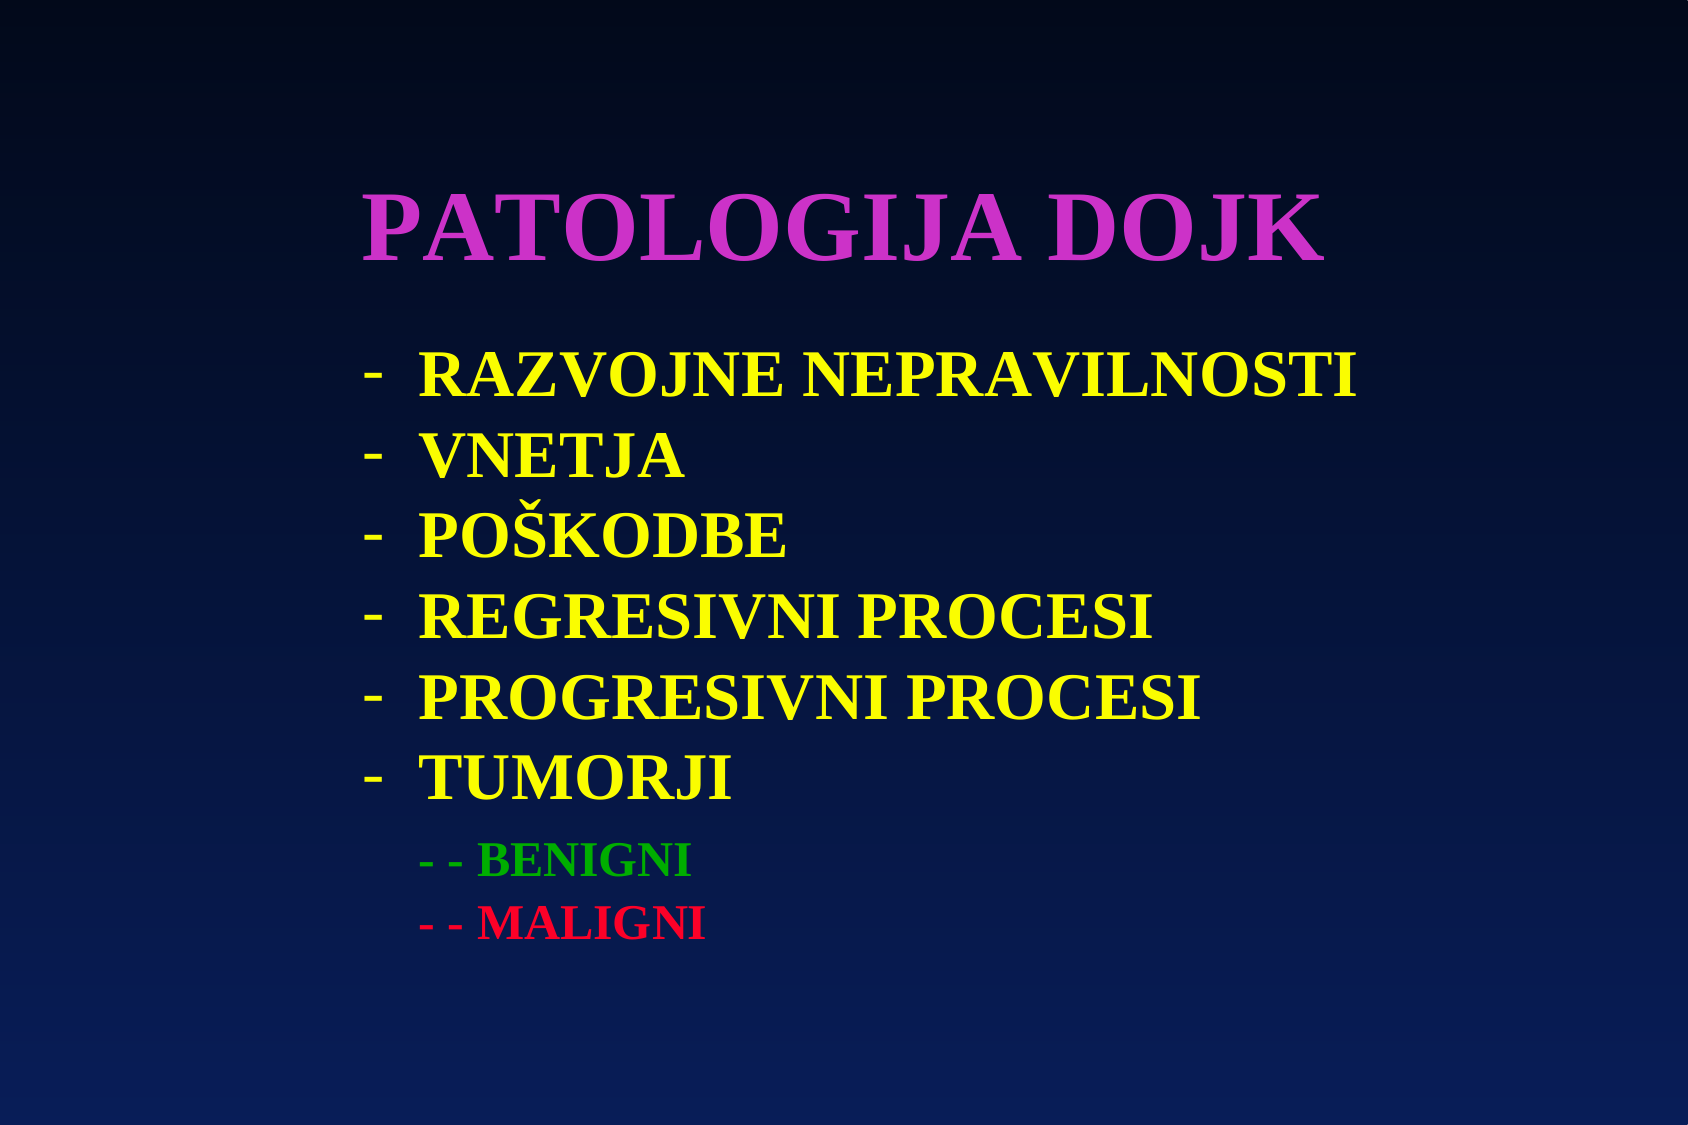

# PATOLOGIJA DOJK
RAZVOJNE NEPRAVILNOSTI
VNETJA
POŠKODBE
REGRESIVNI PROCESI
PROGRESIVNI PROCESI
TUMORJI
	- - BENIGNI
	- - MALIGNI